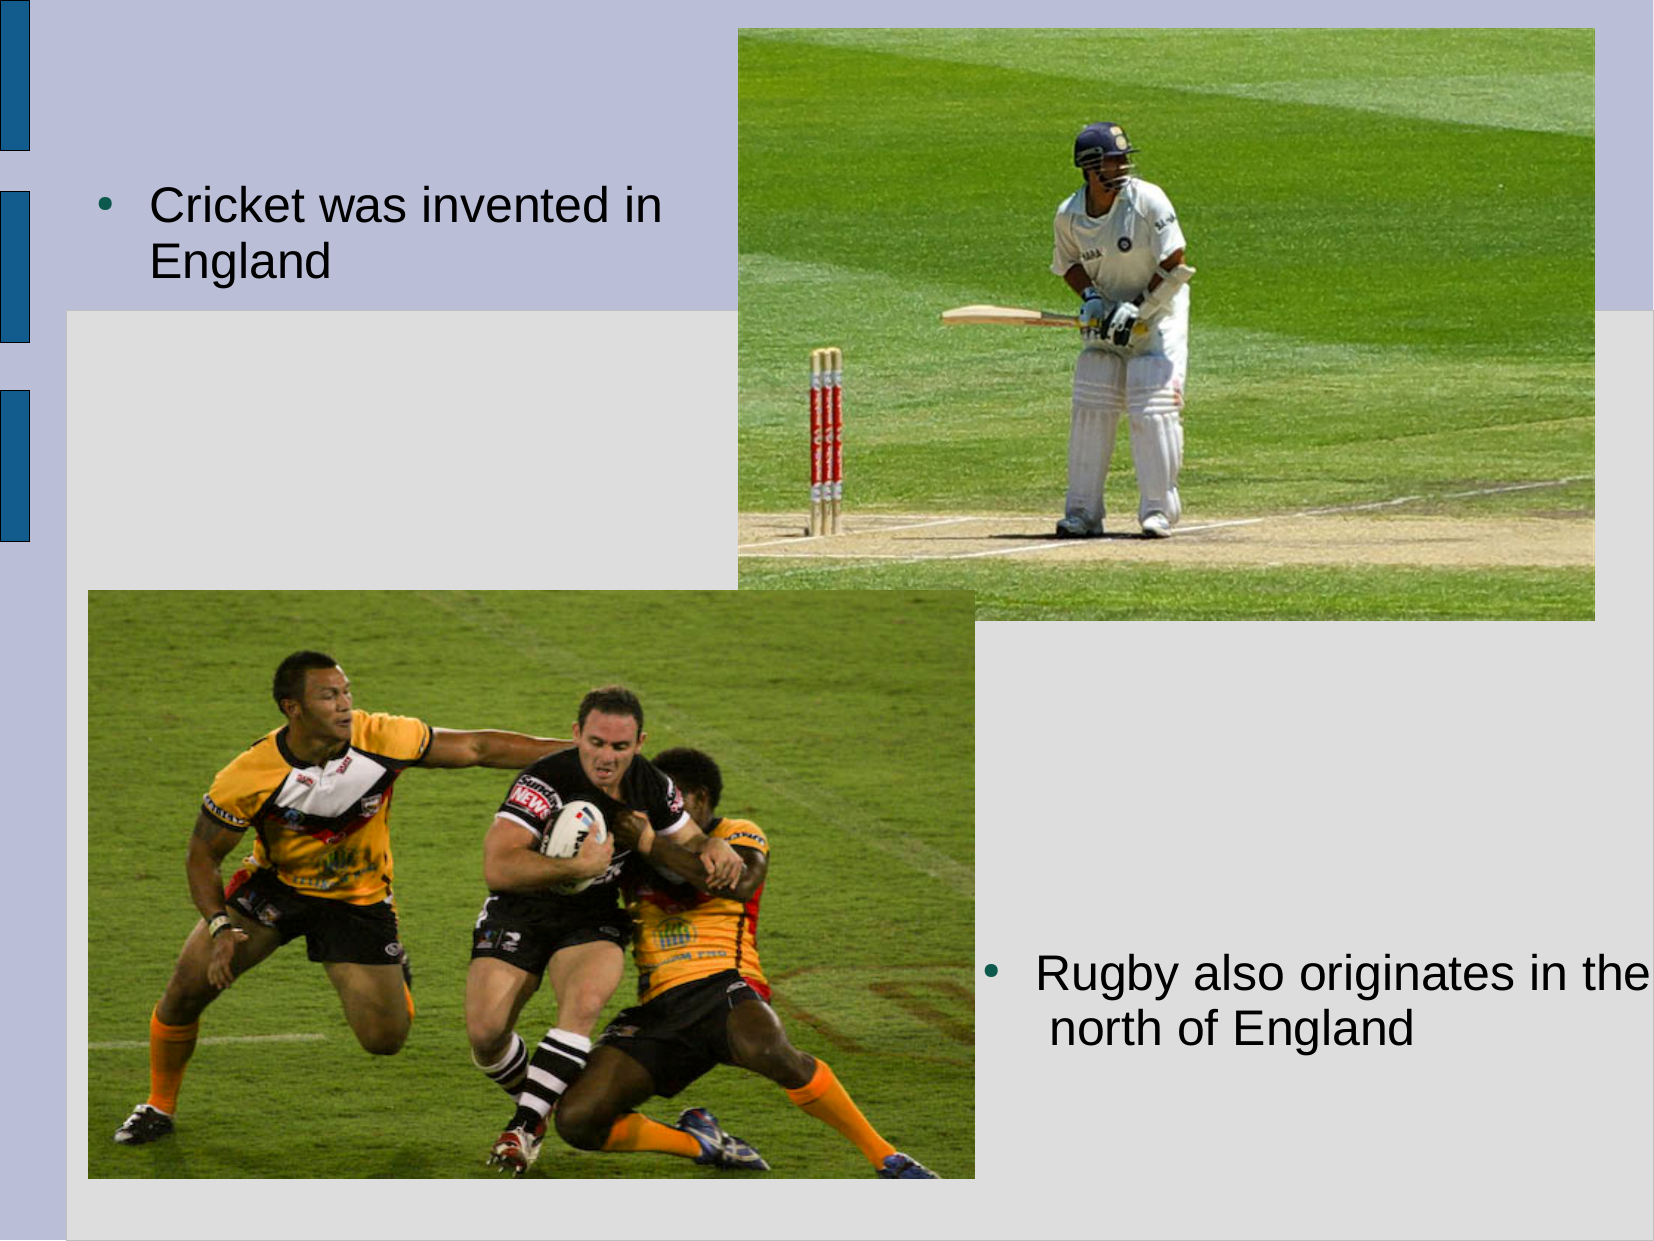

# Cricket was invented in England
Rugby also originates in the north of England